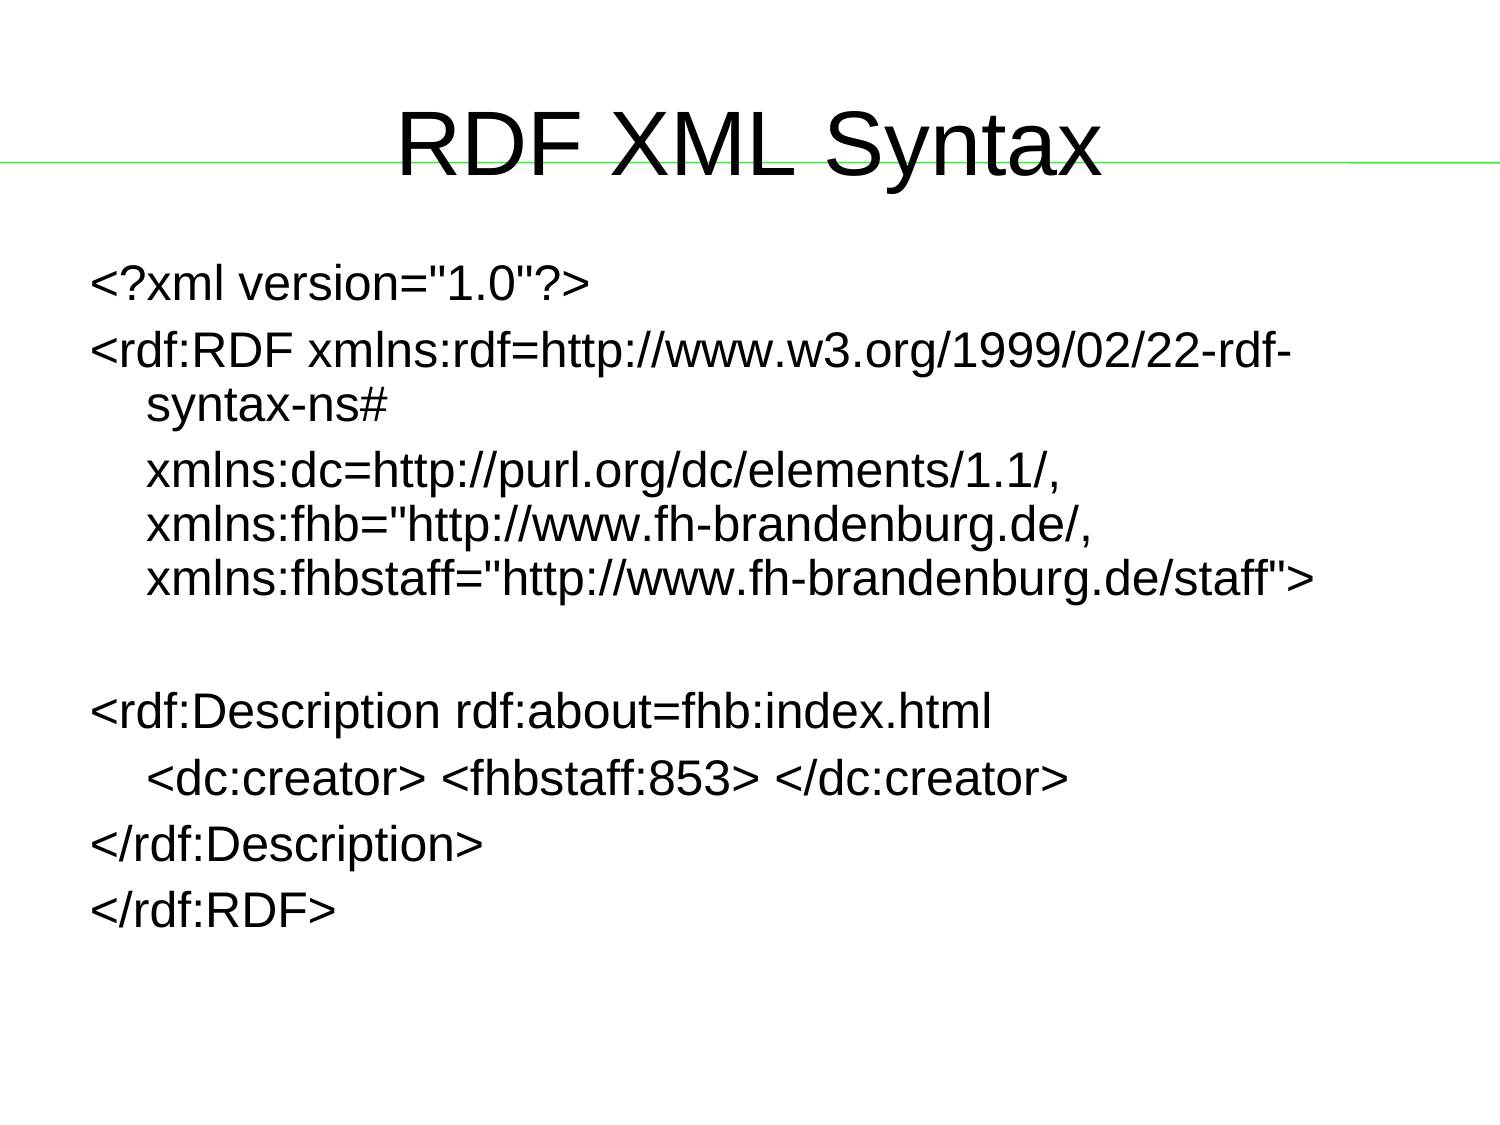

# RDF XML Syntax
<?xml version="1.0"?>
<rdf:RDF xmlns:rdf=http://www.w3.org/1999/02/22-rdf-syntax-ns#
 xmlns:dc=http://purl.org/dc/elements/1.1/,
xmlns:fhb="http://www.fh-brandenburg.de/,
xmlns:fhbstaff="http://www.fh-brandenburg.de/staff">
<rdf:Description rdf:about=fhb:index.html
	<dc:creator> <fhbstaff:853> </dc:creator>
</rdf:Description>
</rdf:RDF>